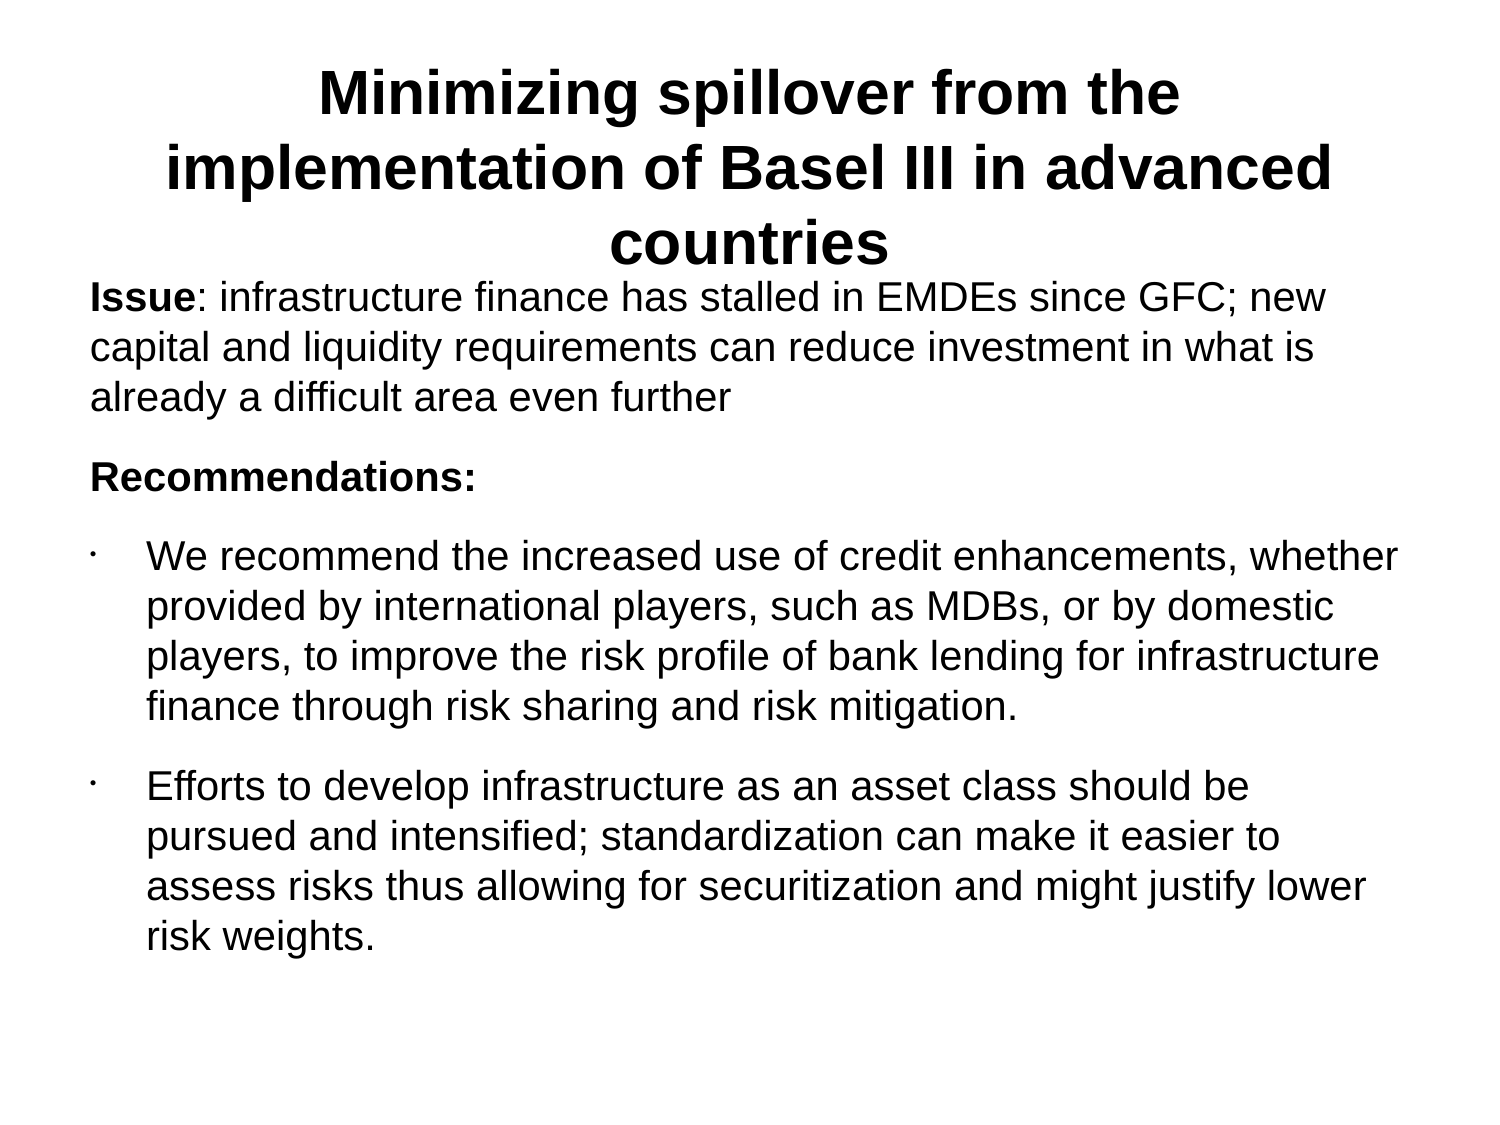

# Minimizing spillover from the implementation of Basel III in advanced countries
Issue: infrastructure finance has stalled in EMDEs since GFC; new capital and liquidity requirements can reduce investment in what is already a difficult area even further
Recommendations:
We recommend the increased use of credit enhancements, whether provided by international players, such as MDBs, or by domestic players, to improve the risk profile of bank lending for infrastructure finance through risk sharing and risk mitigation.
Efforts to develop infrastructure as an asset class should be pursued and intensified; standardization can make it easier to assess risks thus allowing for securitization and might justify lower risk weights.